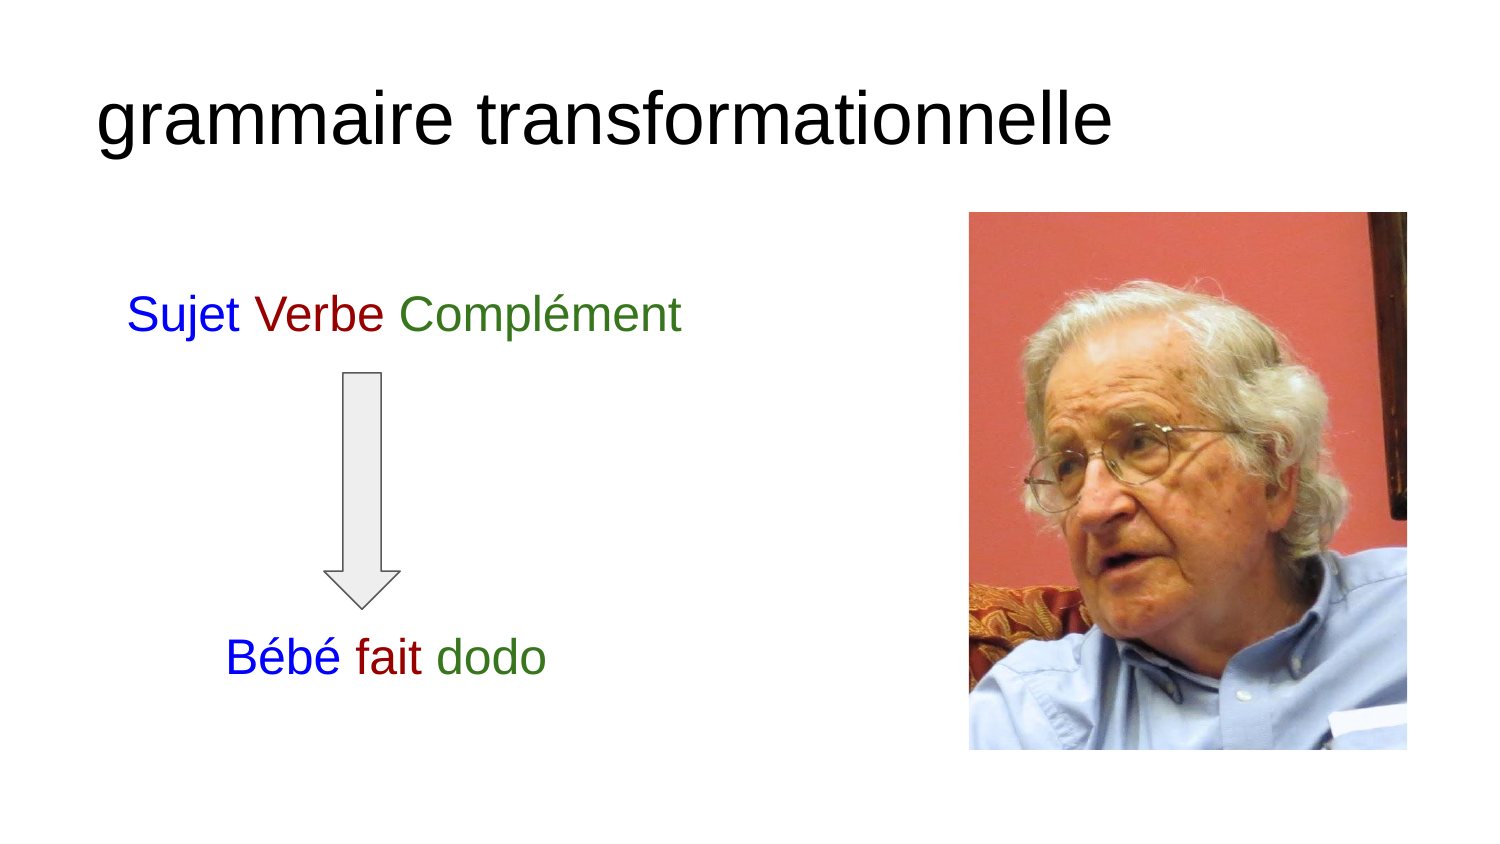

grammaire transformationnelle
Sujet Verbe Complément
Bébé fait dodo